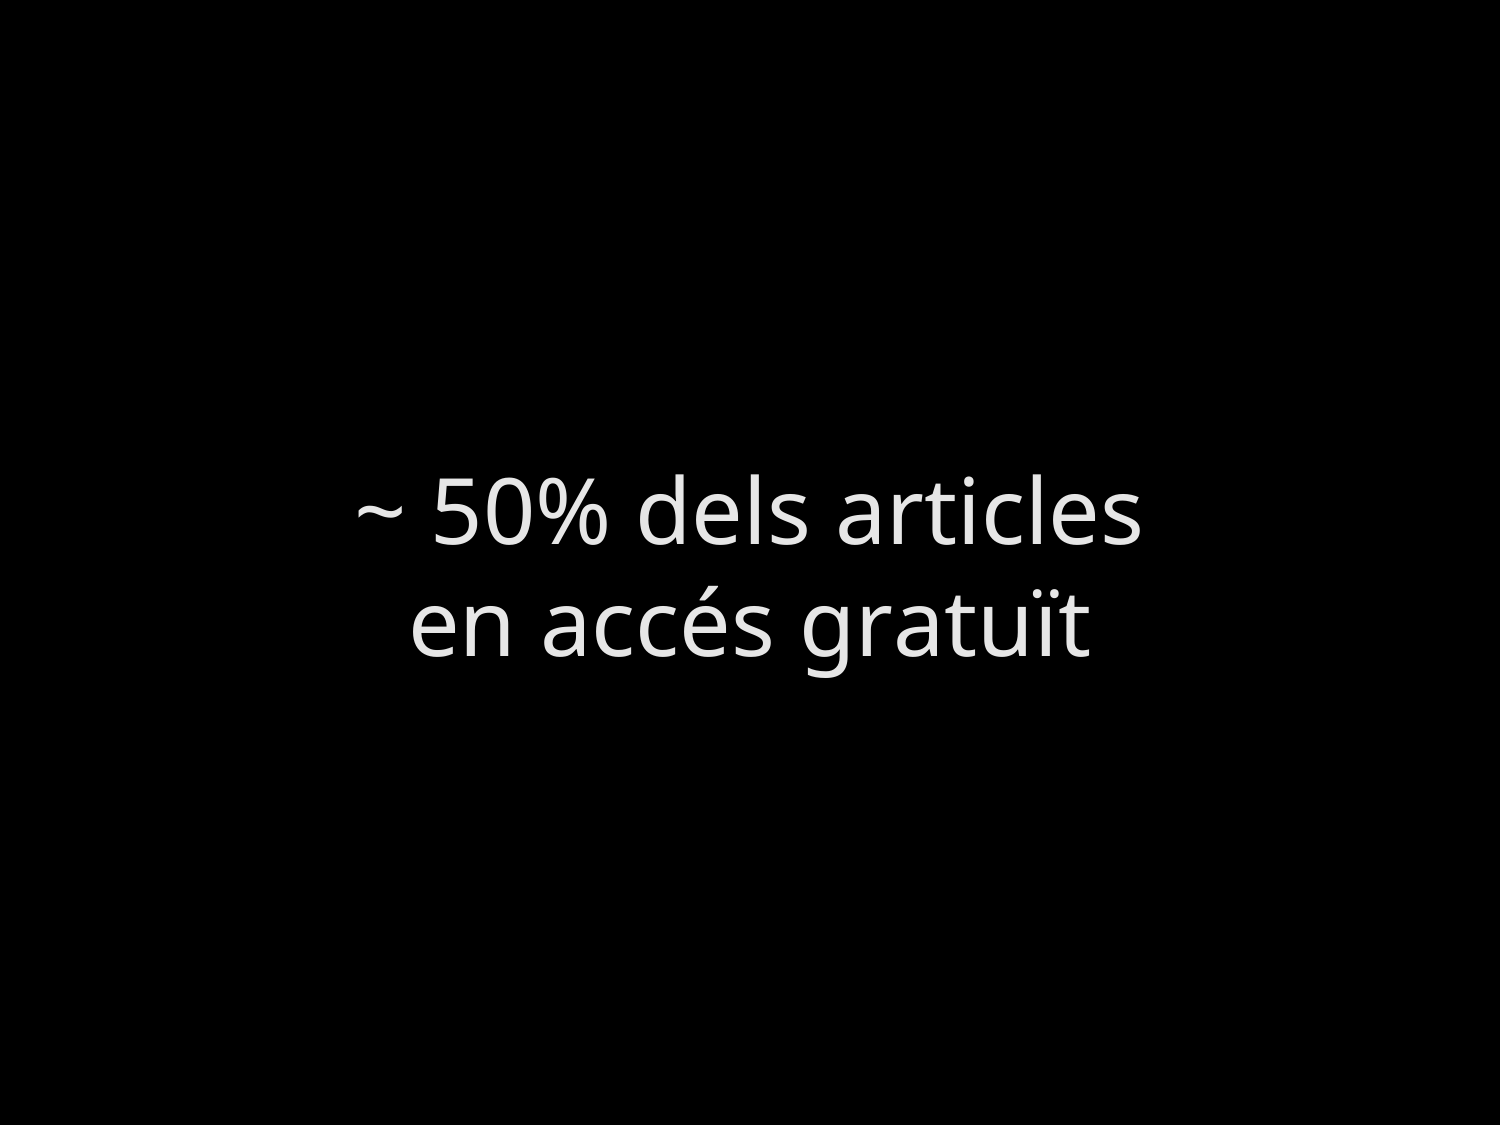

# ~ 50% dels articles
en accés gratuït